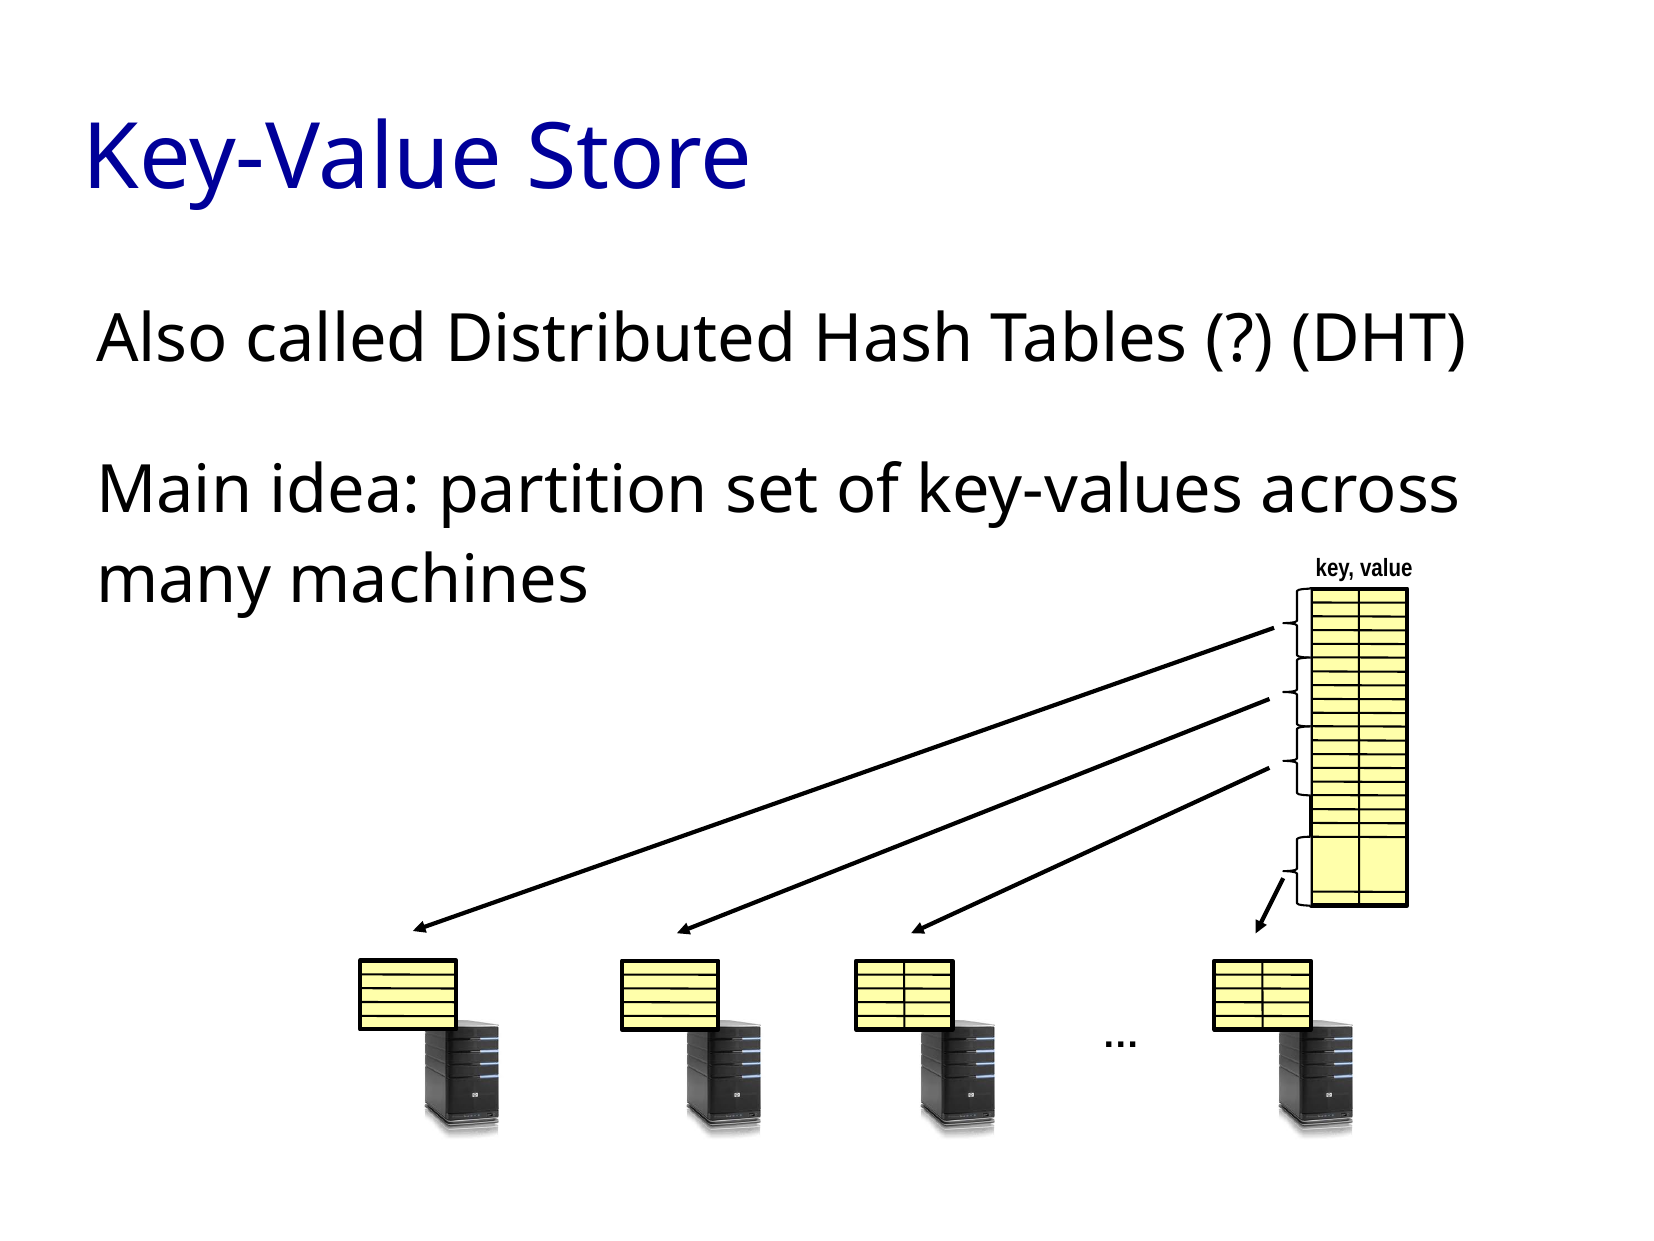

# Key-Value Store
Also called Distributed Hash Tables (?) (DHT)
Main idea: partition set of key-values across many machines
key, value
…